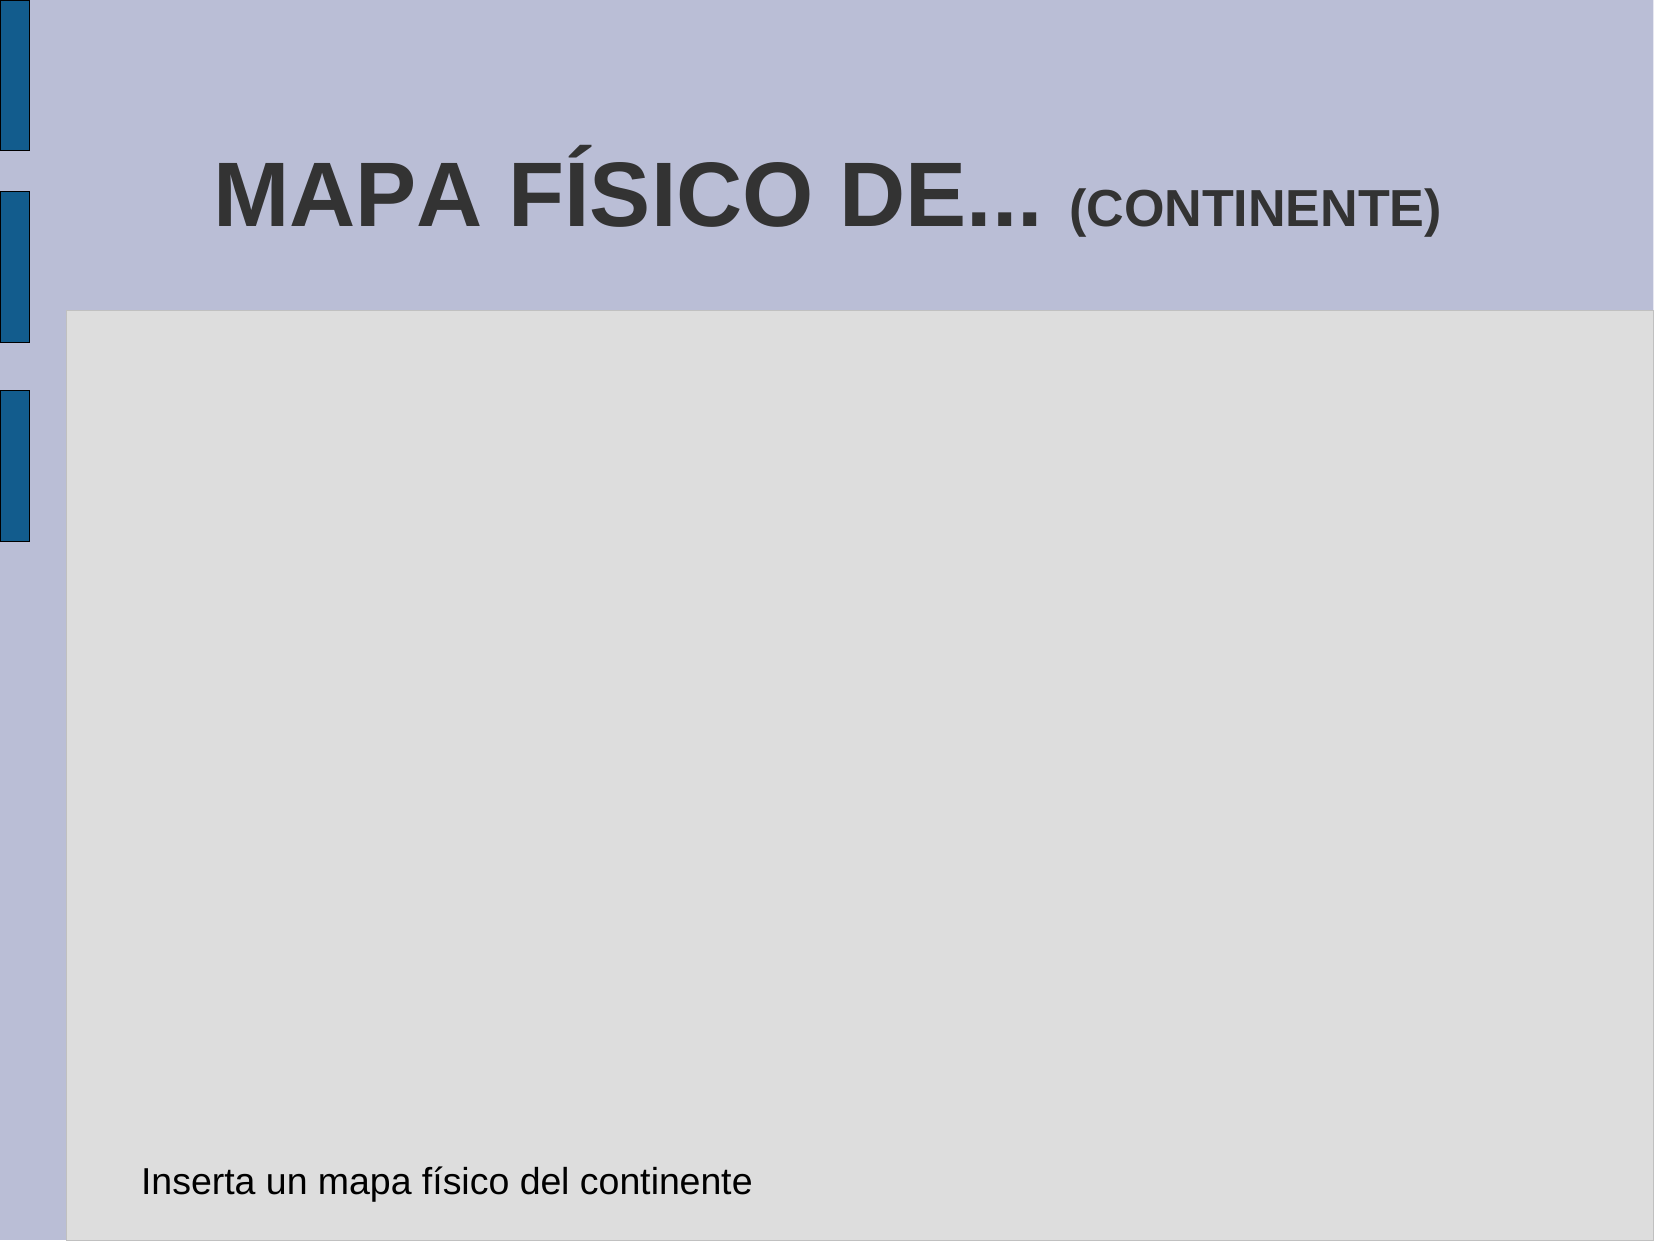

# MAPA FÍSICO DE... (CONTINENTE)
Inserta un mapa físico del continente